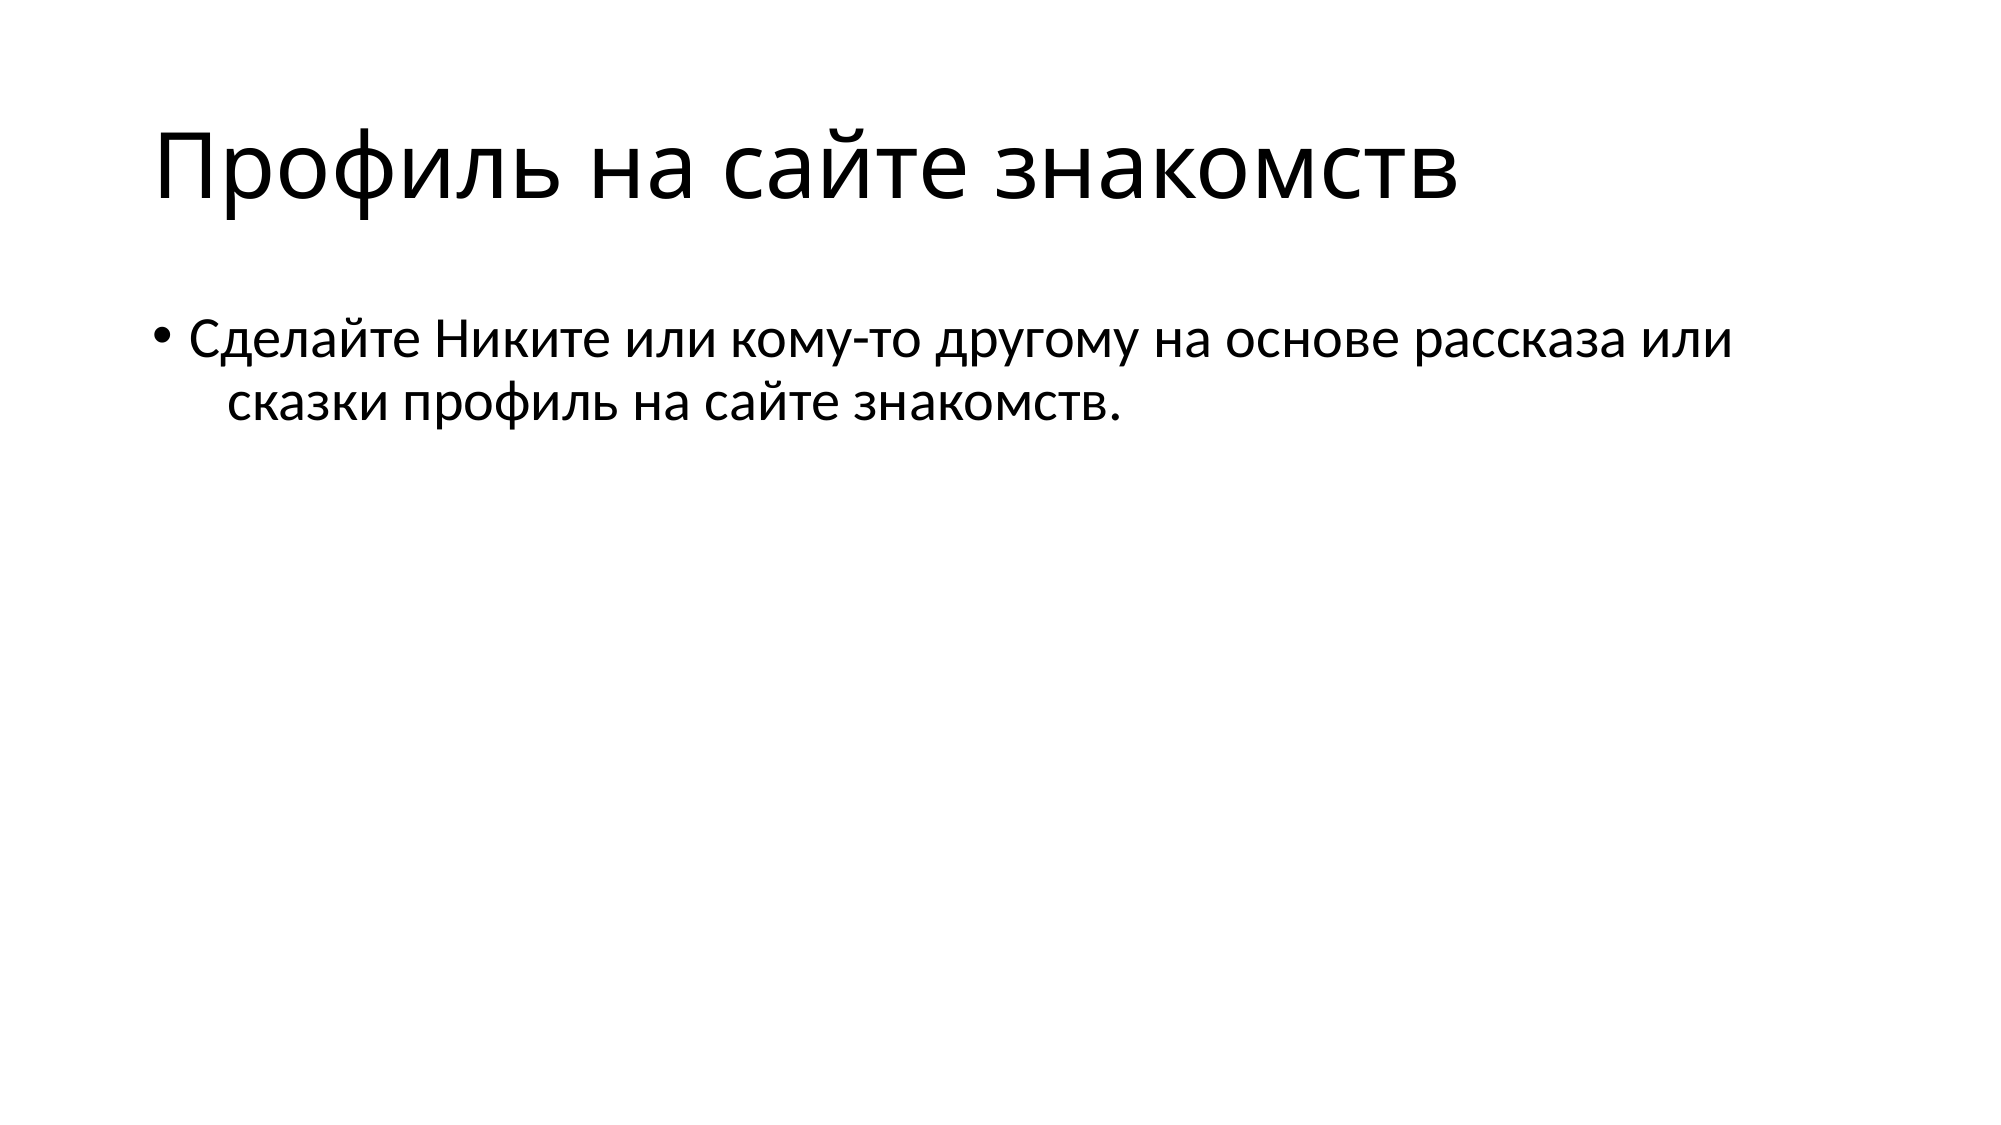

# Профиль на сайте знакомств
Сделайте Никите или кому-то другому на основе рассказа или сказки профиль на сайте знакомств.